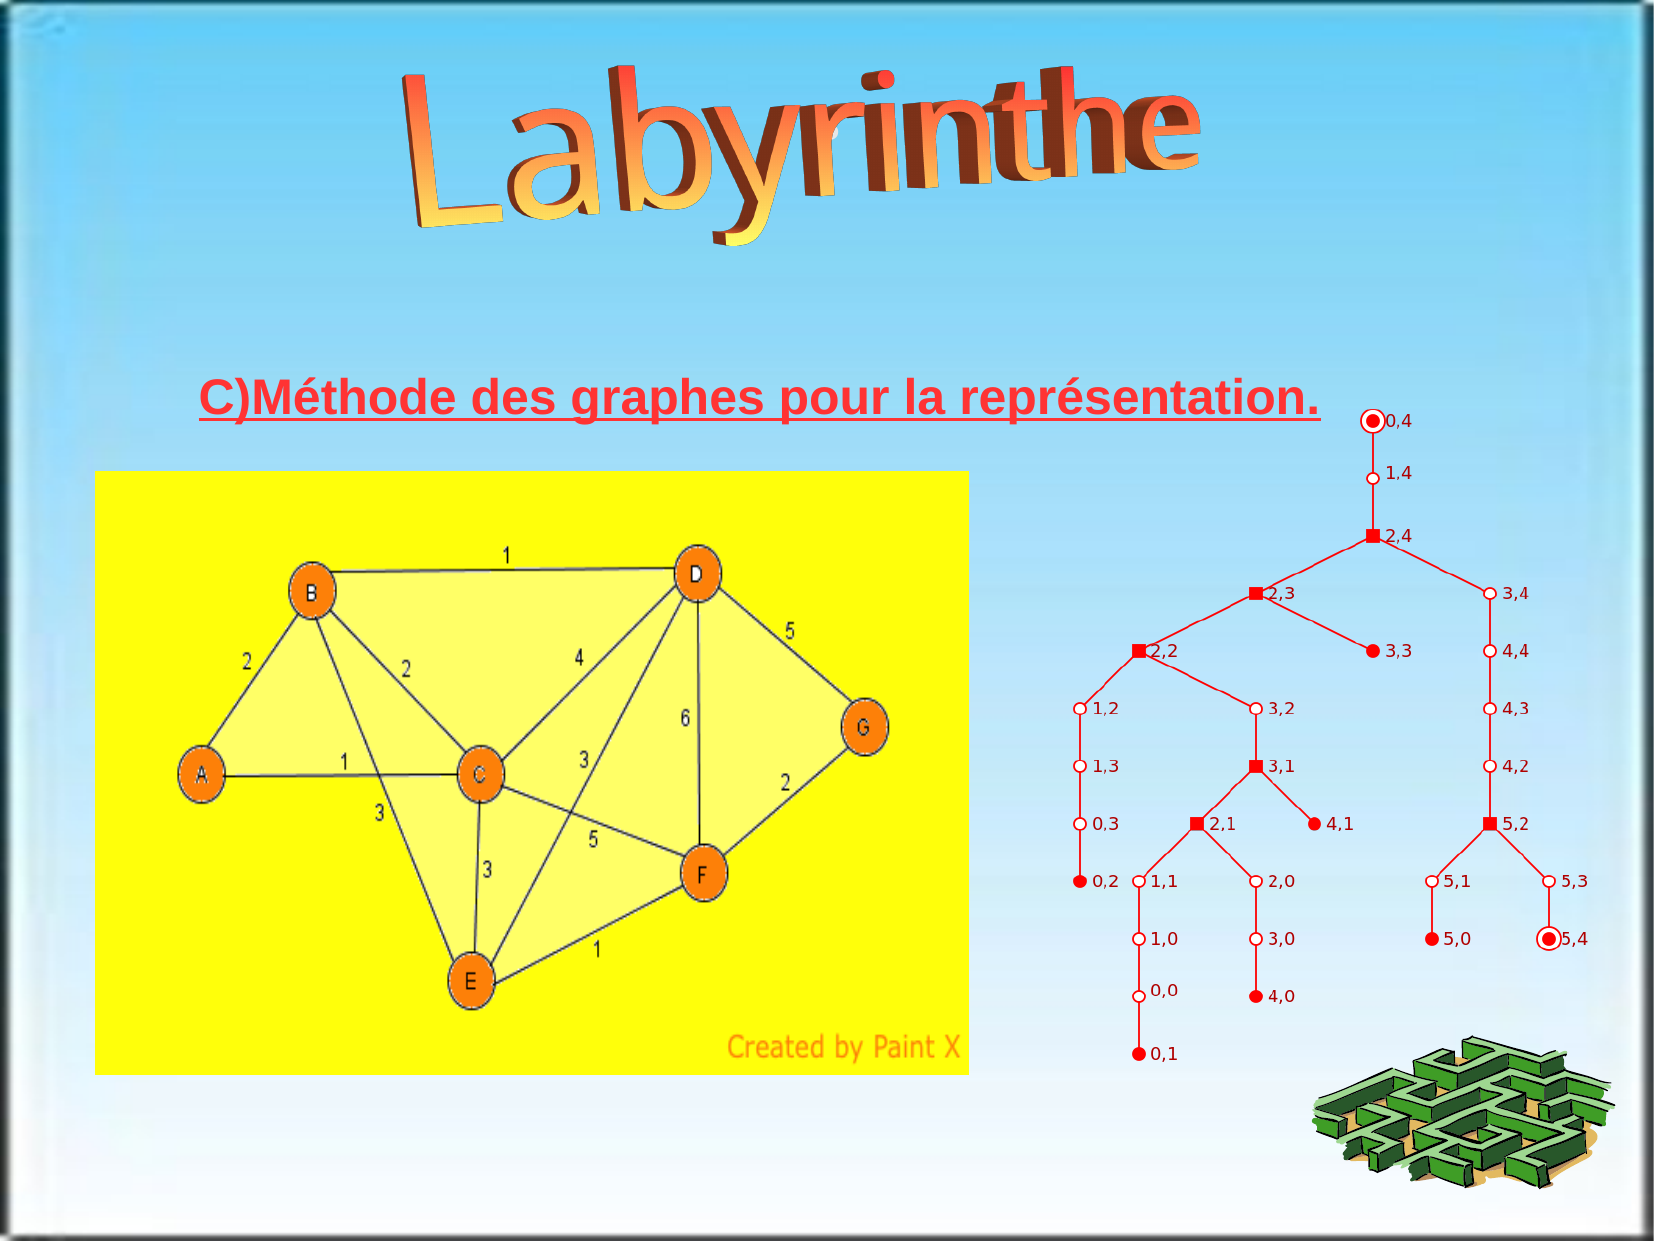

# s
Labyrinthe
C)Méthode des graphes pour la représentation.